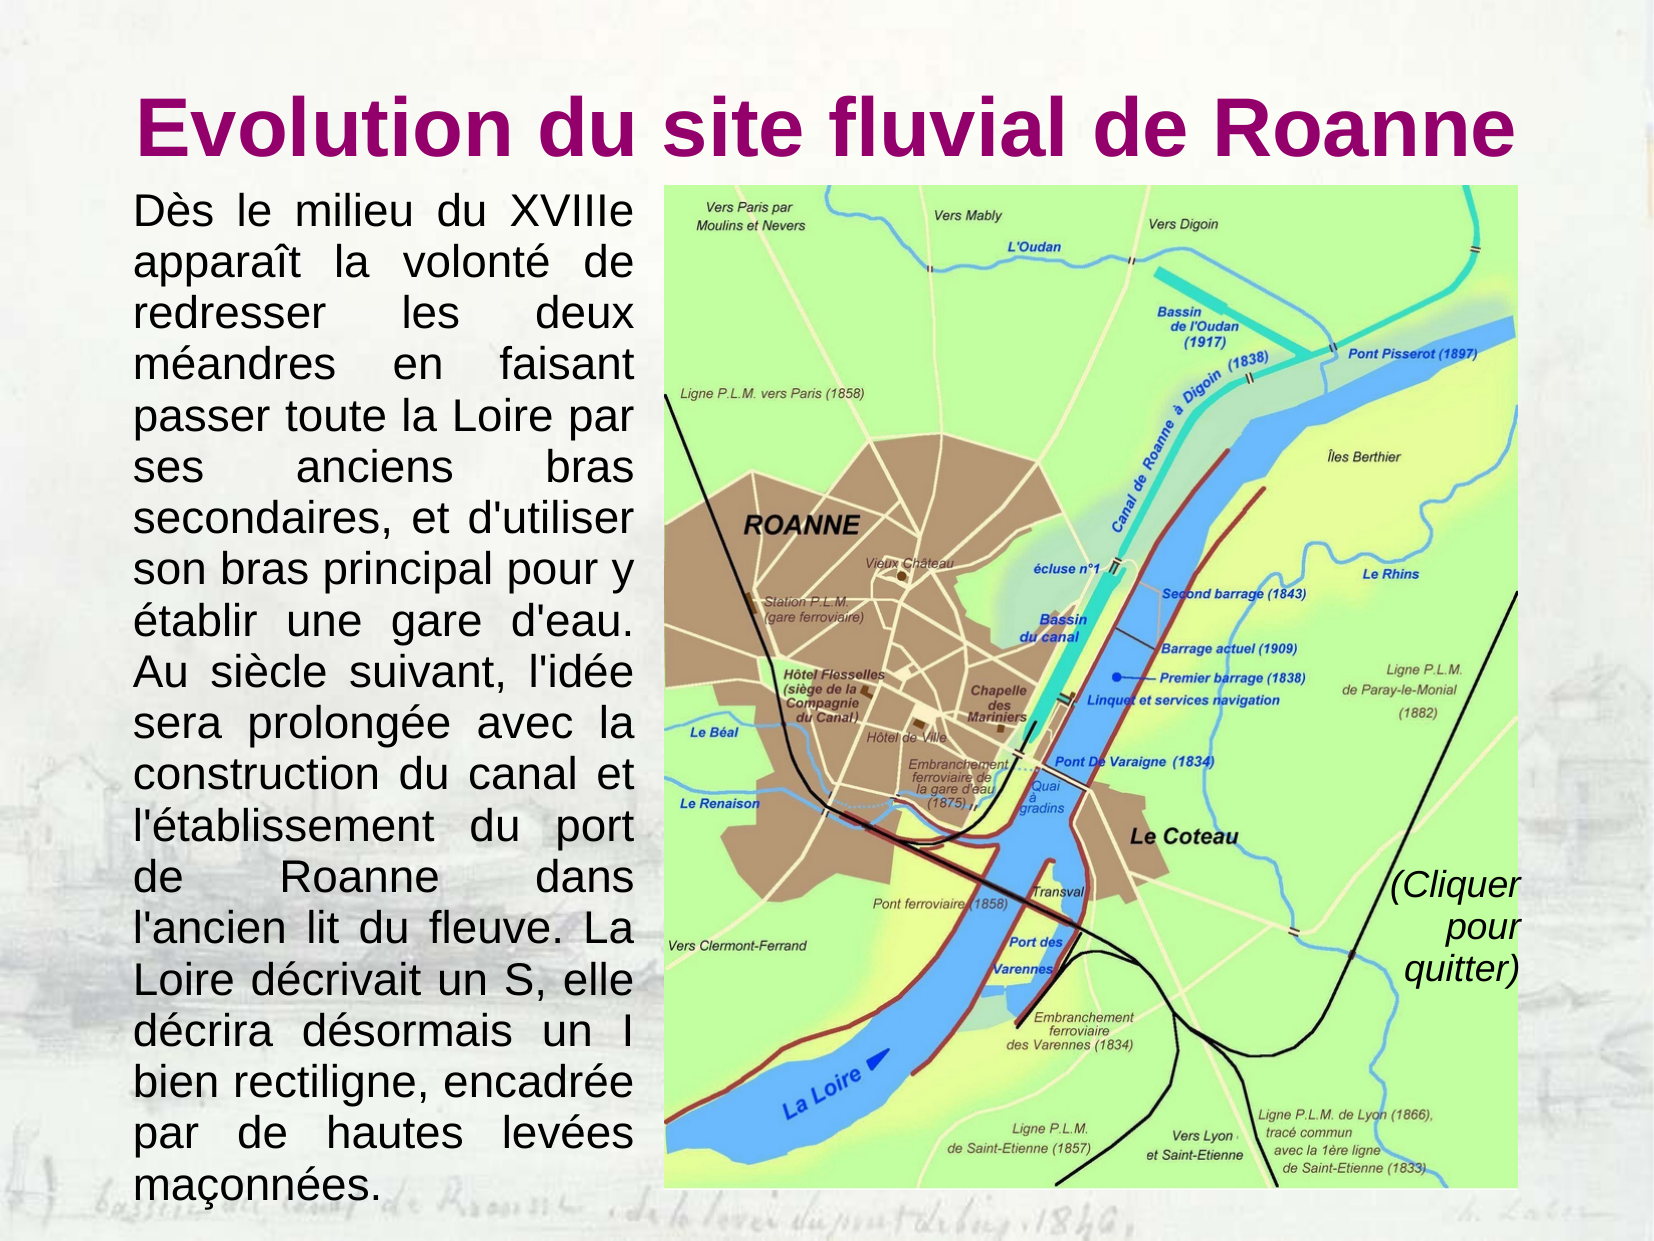

# Evolution du site fluvial de Roanne
Dès le milieu du XVIIIe apparaît la volonté de redresser les deux méandres en faisant passer toute la Loire par ses anciens bras secondaires, et d'utiliser son bras principal pour y établir une gare d'eau. Au siècle suivant, l'idée sera prolongée avec la construction du canal et l'établissement du port de Roanne dans l'ancien lit du fleuve. La Loire décrivait un S, elle décrira désormais un I bien rectiligne, encadrée par de hautes levées maçonnées.
(Cliquer pour quitter)